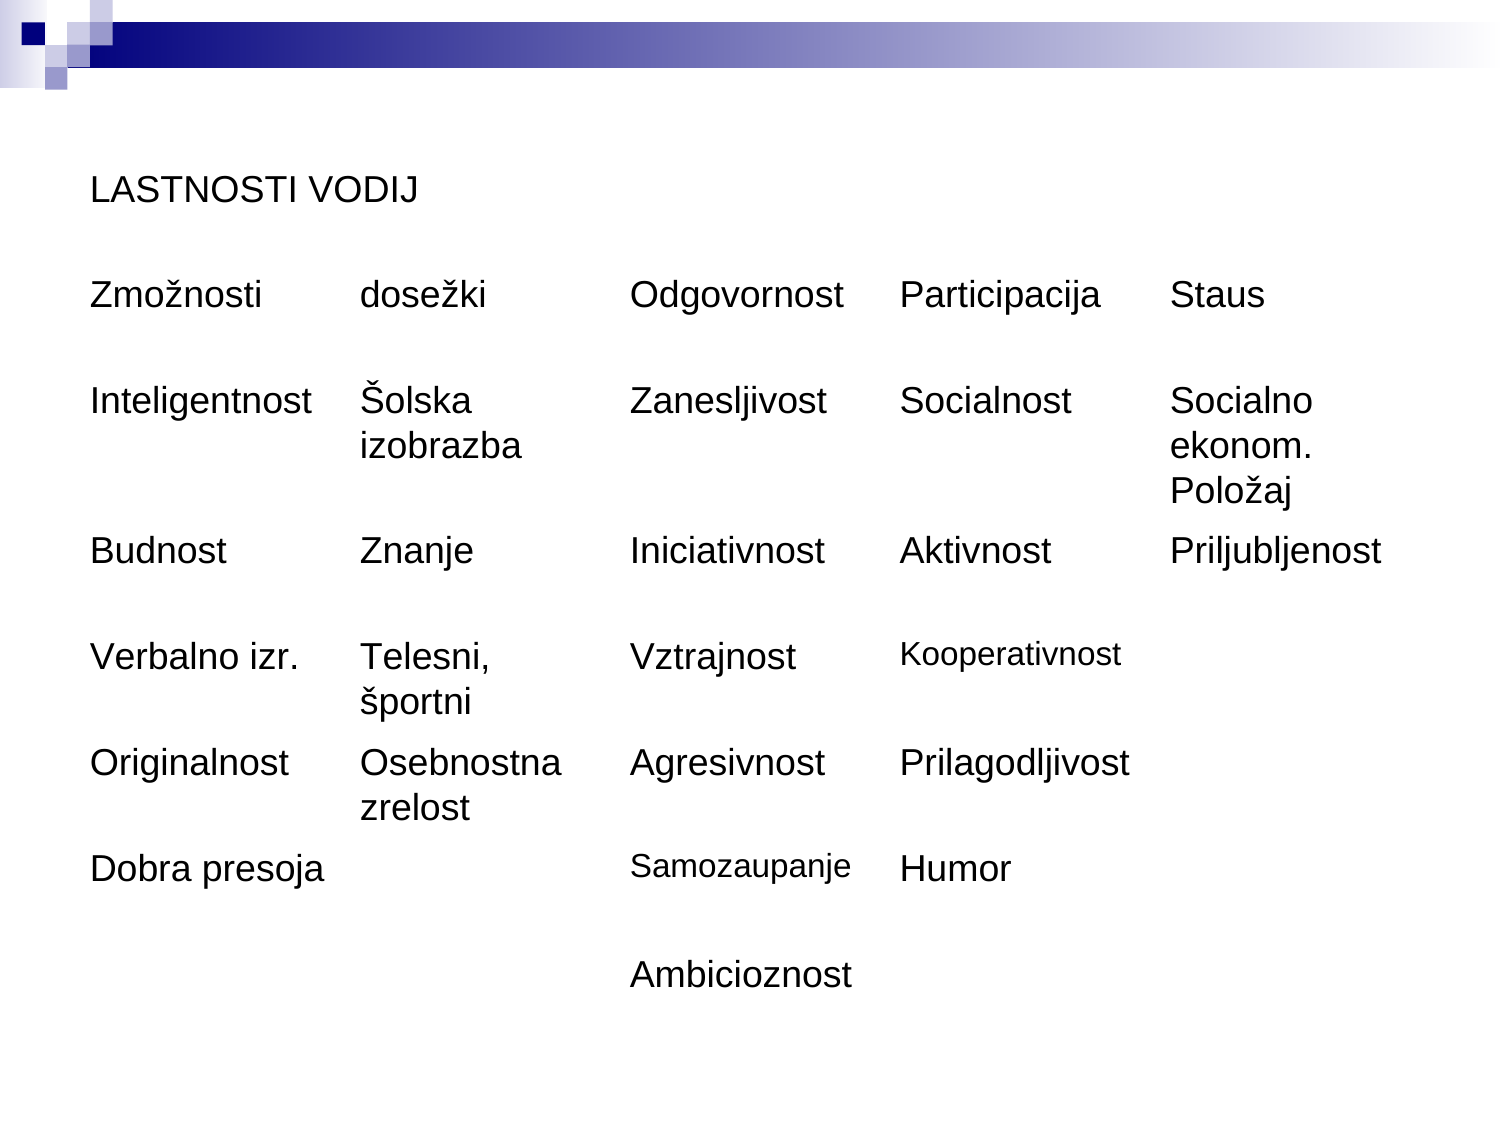

# LASTNOSTI VODIJ
| Zmožnosti | dosežki | Odgovornost | Participacija | Staus |
| --- | --- | --- | --- | --- |
| Inteligentnost | Šolska izobrazba | Zanesljivost | Socialnost | Socialno ekonom. Položaj |
| Budnost | Znanje | Iniciativnost | Aktivnost | Priljubljenost |
| Verbalno izr. | Telesni, športni | Vztrajnost | Kooperativnost | |
| Originalnost | Osebnostna zrelost | Agresivnost | Prilagodljivost | |
| Dobra presoja | | Samozaupanje | Humor | |
| | | Ambicioznost | | |